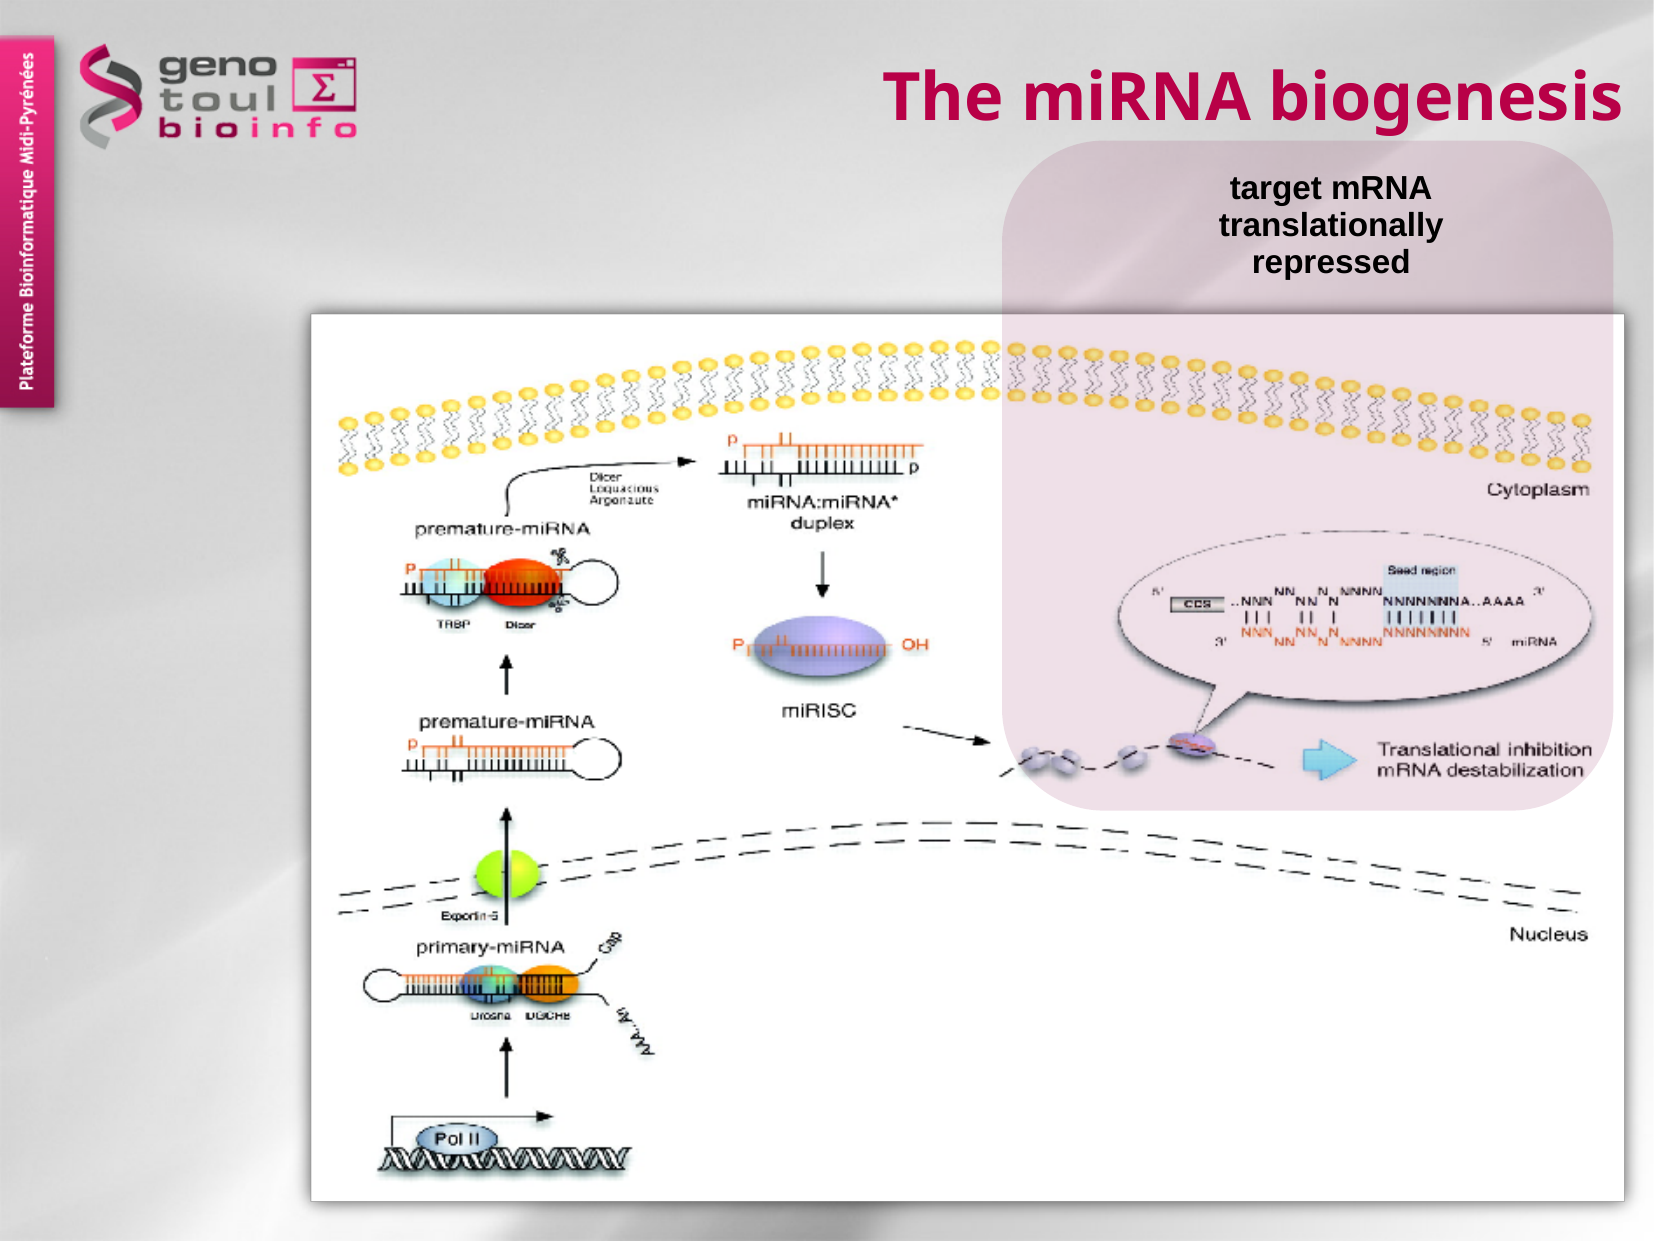

# The miRNA biogenesis
target mRNA
translationally
repressed